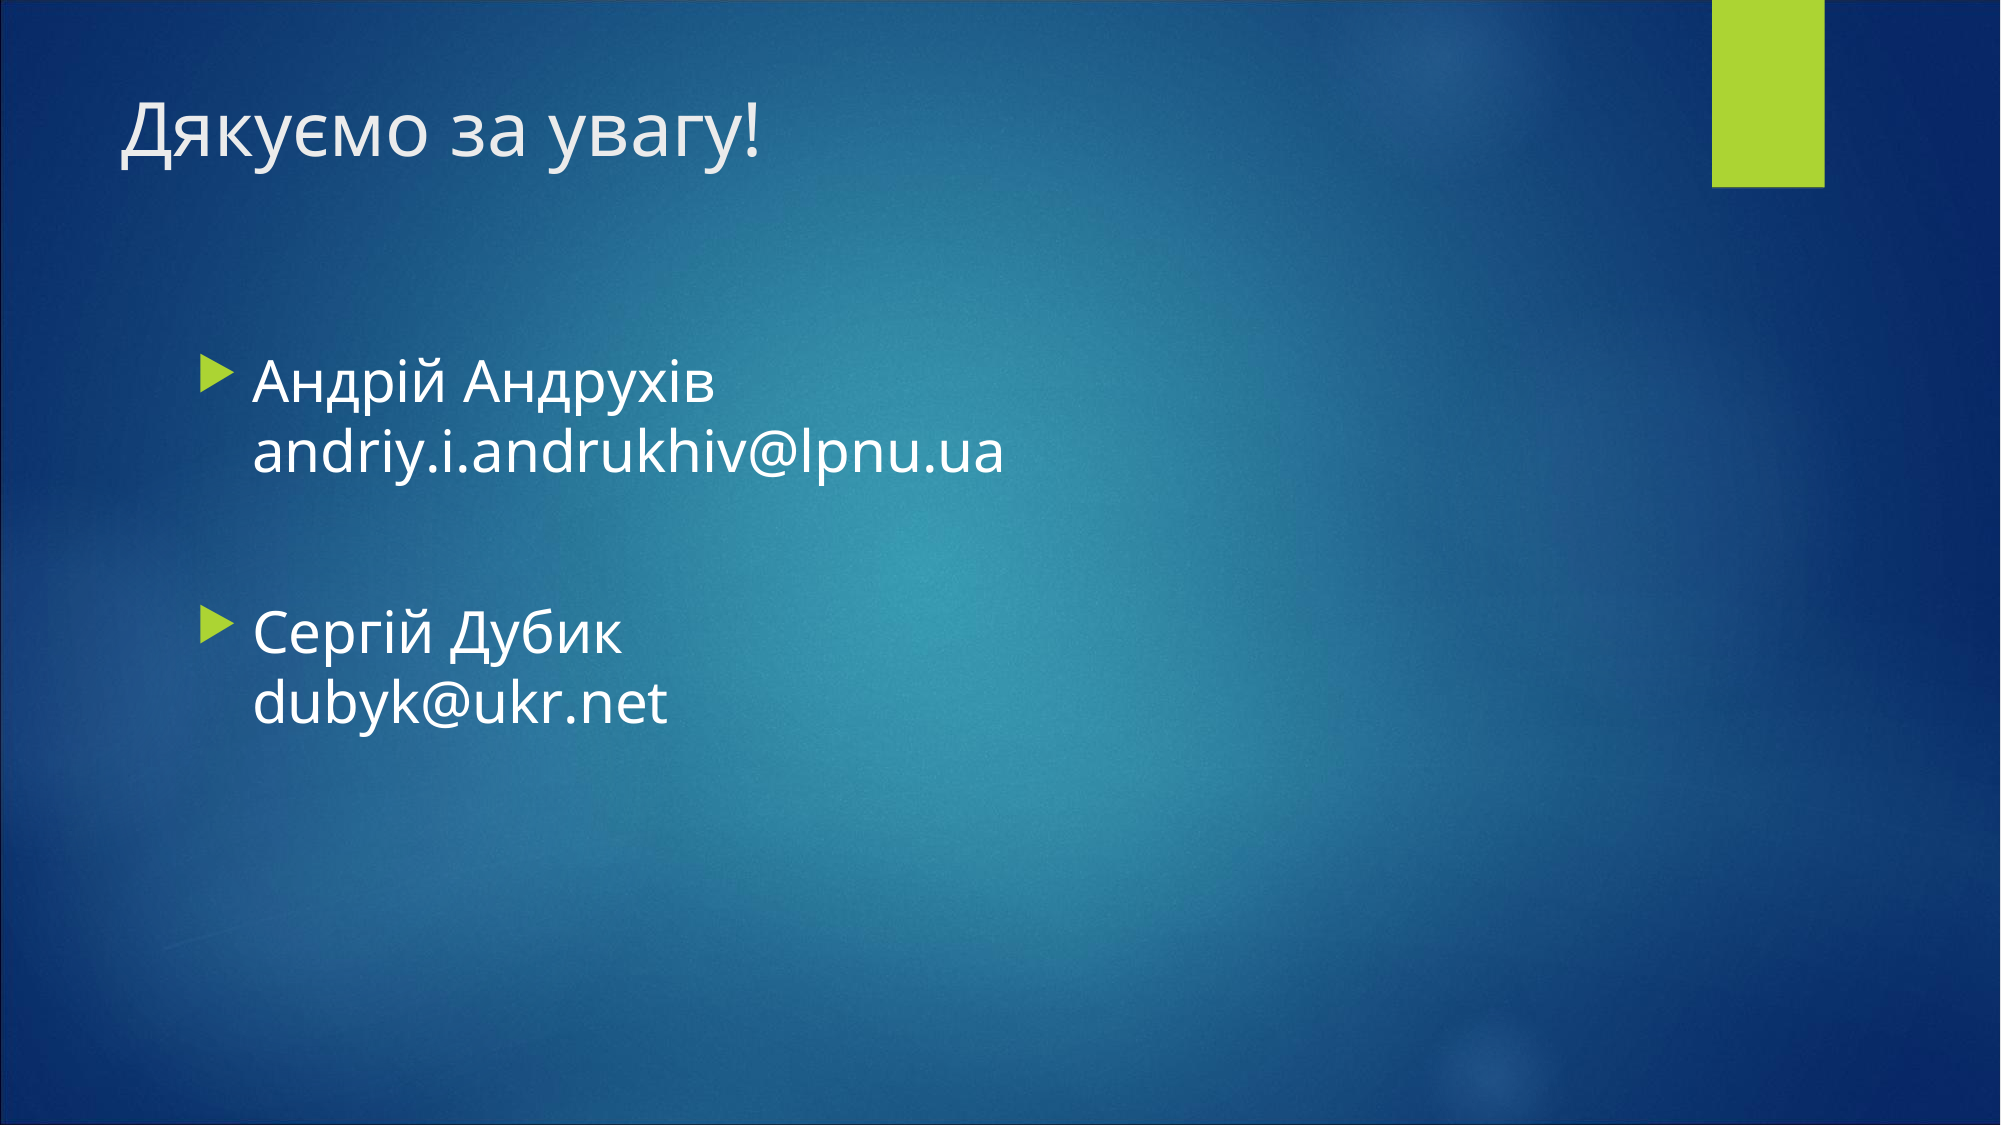

# Дякуємо за увагу!
Андрій Андрухів
andriy.i.andrukhiv@lpnu.ua
Сергій Дубик
dubyk@ukr.net